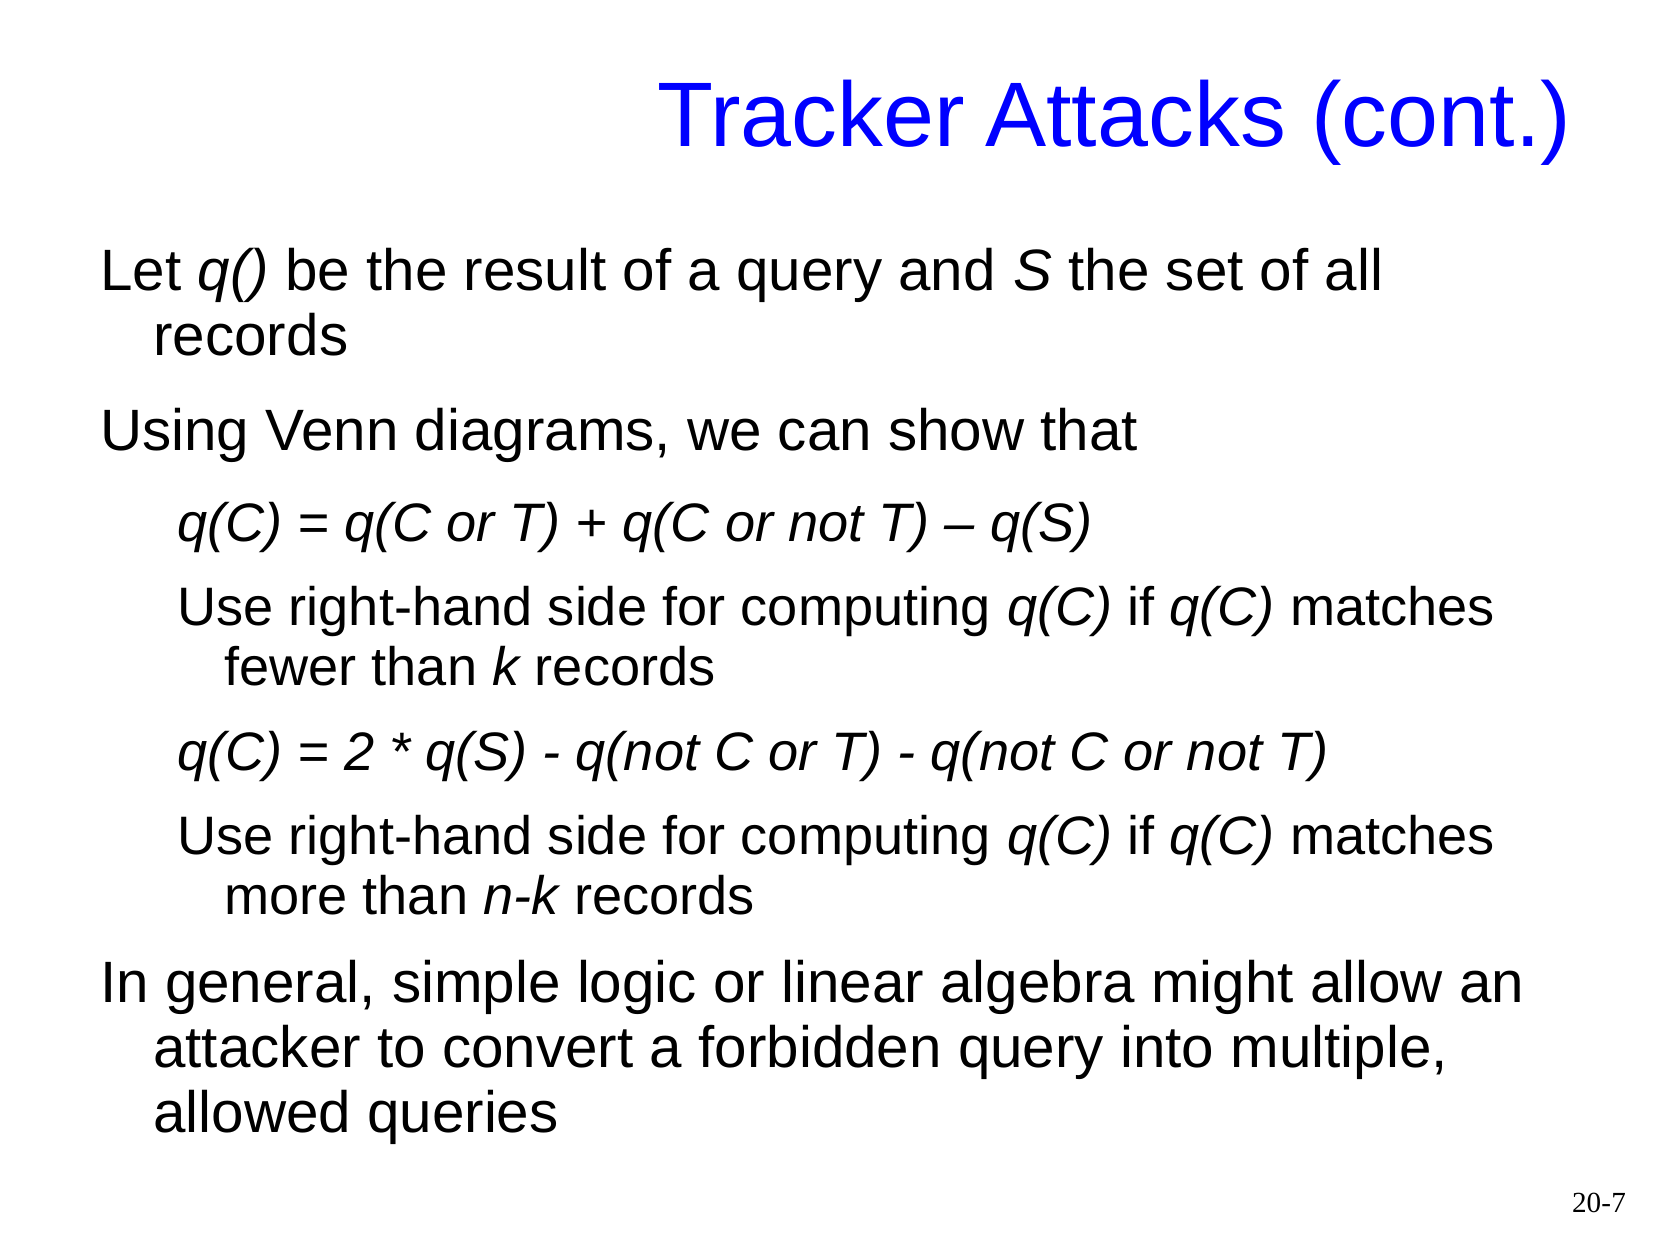

# Tracker Attacks (cont.)
Let q() be the result of a query and S the set of all records
Using Venn diagrams, we can show that
q(C) = q(C or T) + q(C or not T) – q(S)
Use right-hand side for computing q(C) if q(C) matches fewer than k records
q(C) = 2 * q(S) - q(not C or T) - q(not C or not T)
Use right-hand side for computing q(C) if q(C) matches more than n-k records
In general, simple logic or linear algebra might allow an attacker to convert a forbidden query into multiple, allowed queries